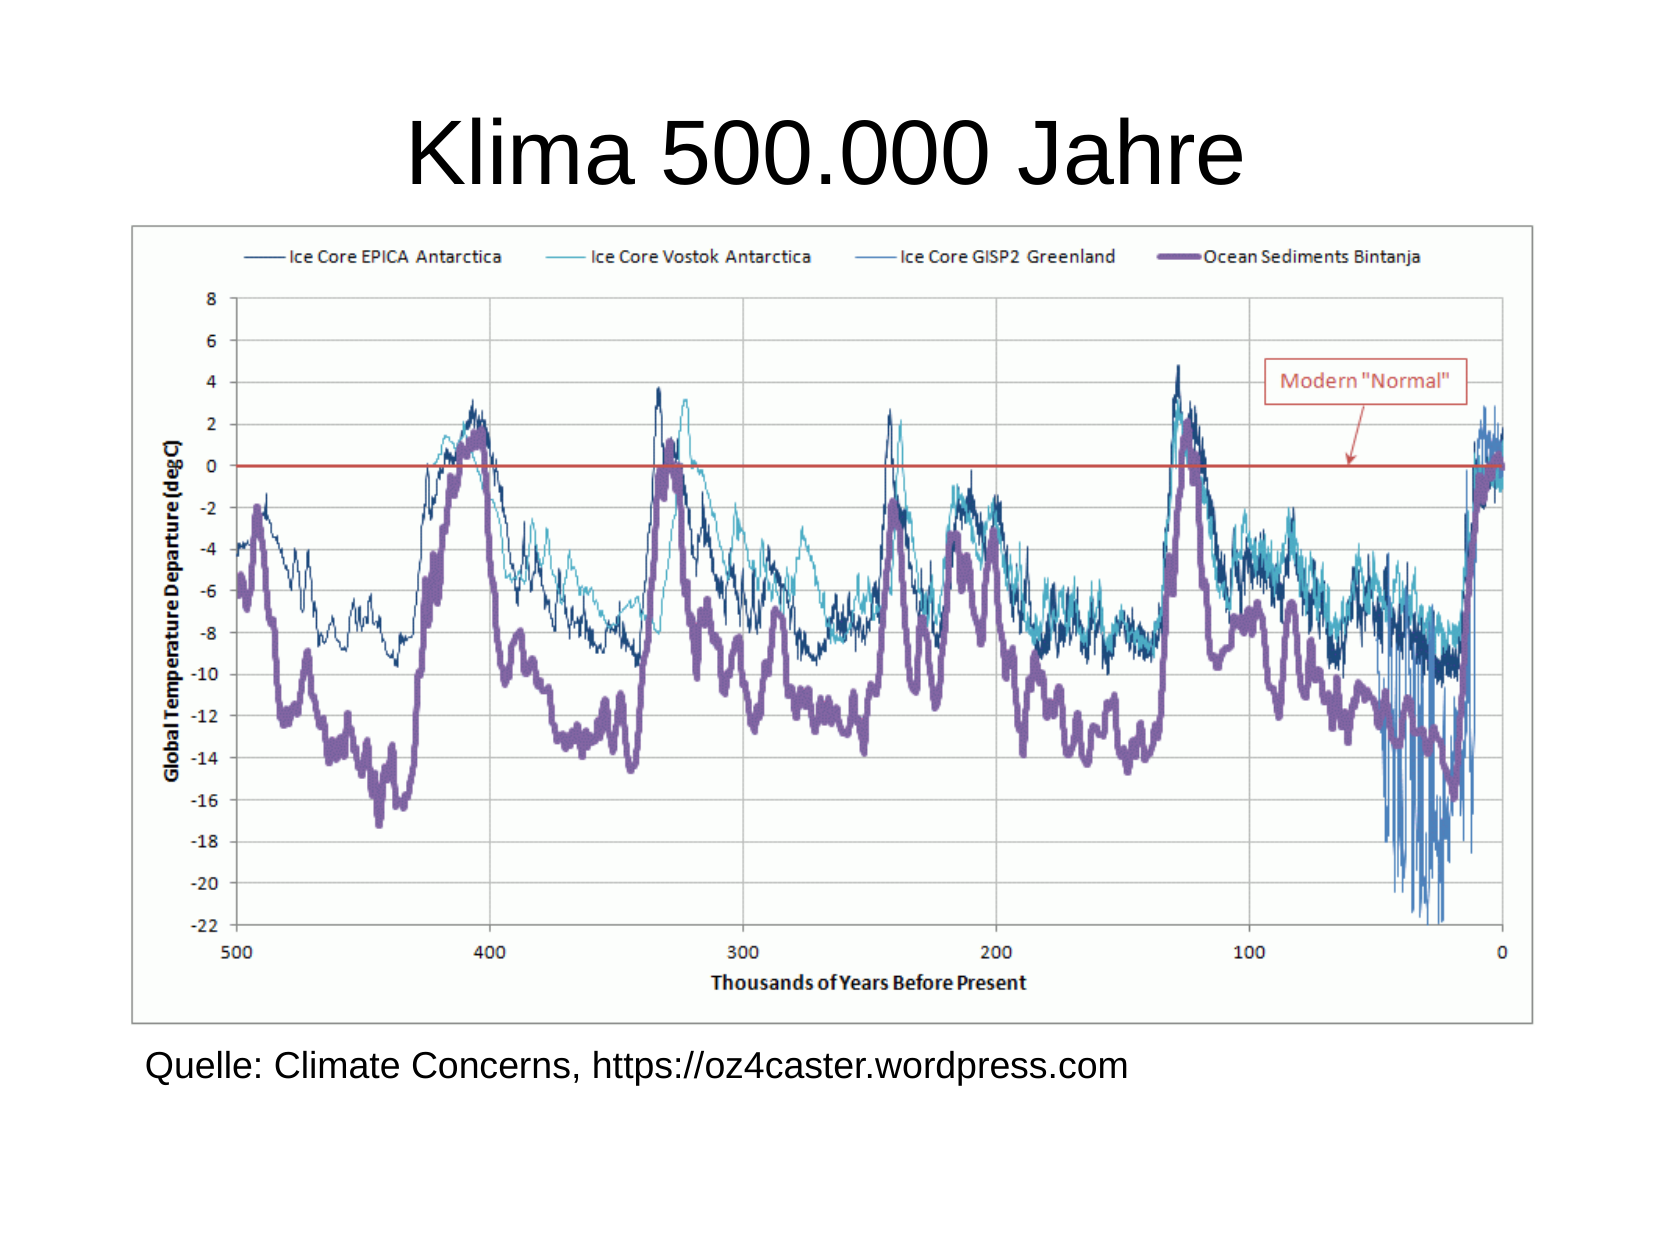

# Klima 500.000 Jahre
Quelle: Climate Concerns, https://oz4caster.wordpress.com